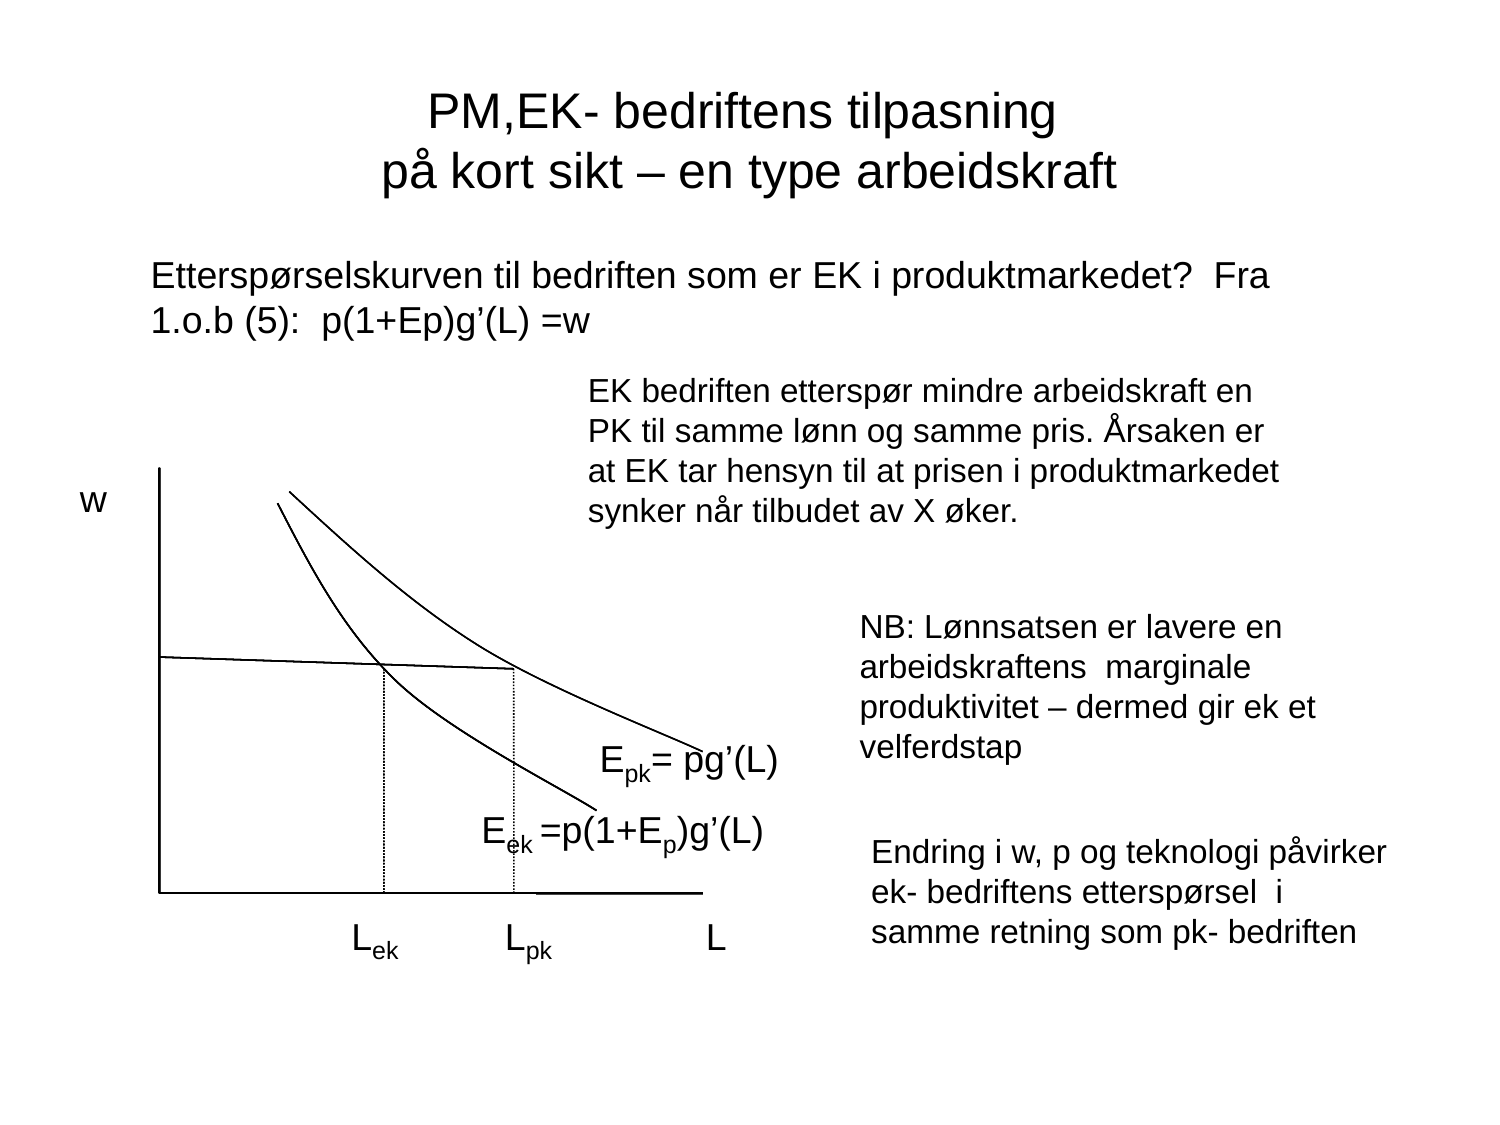

# PM,EK- bedriftens tilpasning på kort sikt – en type arbeidskraft
Etterspørselskurven til bedriften som er EK i produktmarkedet? Fra 1.o.b (5): p(1+Ep)g’(L) =w
EK bedriften etterspør mindre arbeidskraft en PK til samme lønn og samme pris. Årsaken er at EK tar hensyn til at prisen i produktmarkedet synker når tilbudet av X øker.
w
NB: Lønnsatsen er lavere en arbeidskraftens marginale produktivitet – dermed gir ek et velferdstap
Epk= pg’(L)
Eek =p(1+Ep)g’(L)
Endring i w, p og teknologi påvirker ek- bedriftens etterspørsel i samme retning som pk- bedriften
Lek
Lpk
L